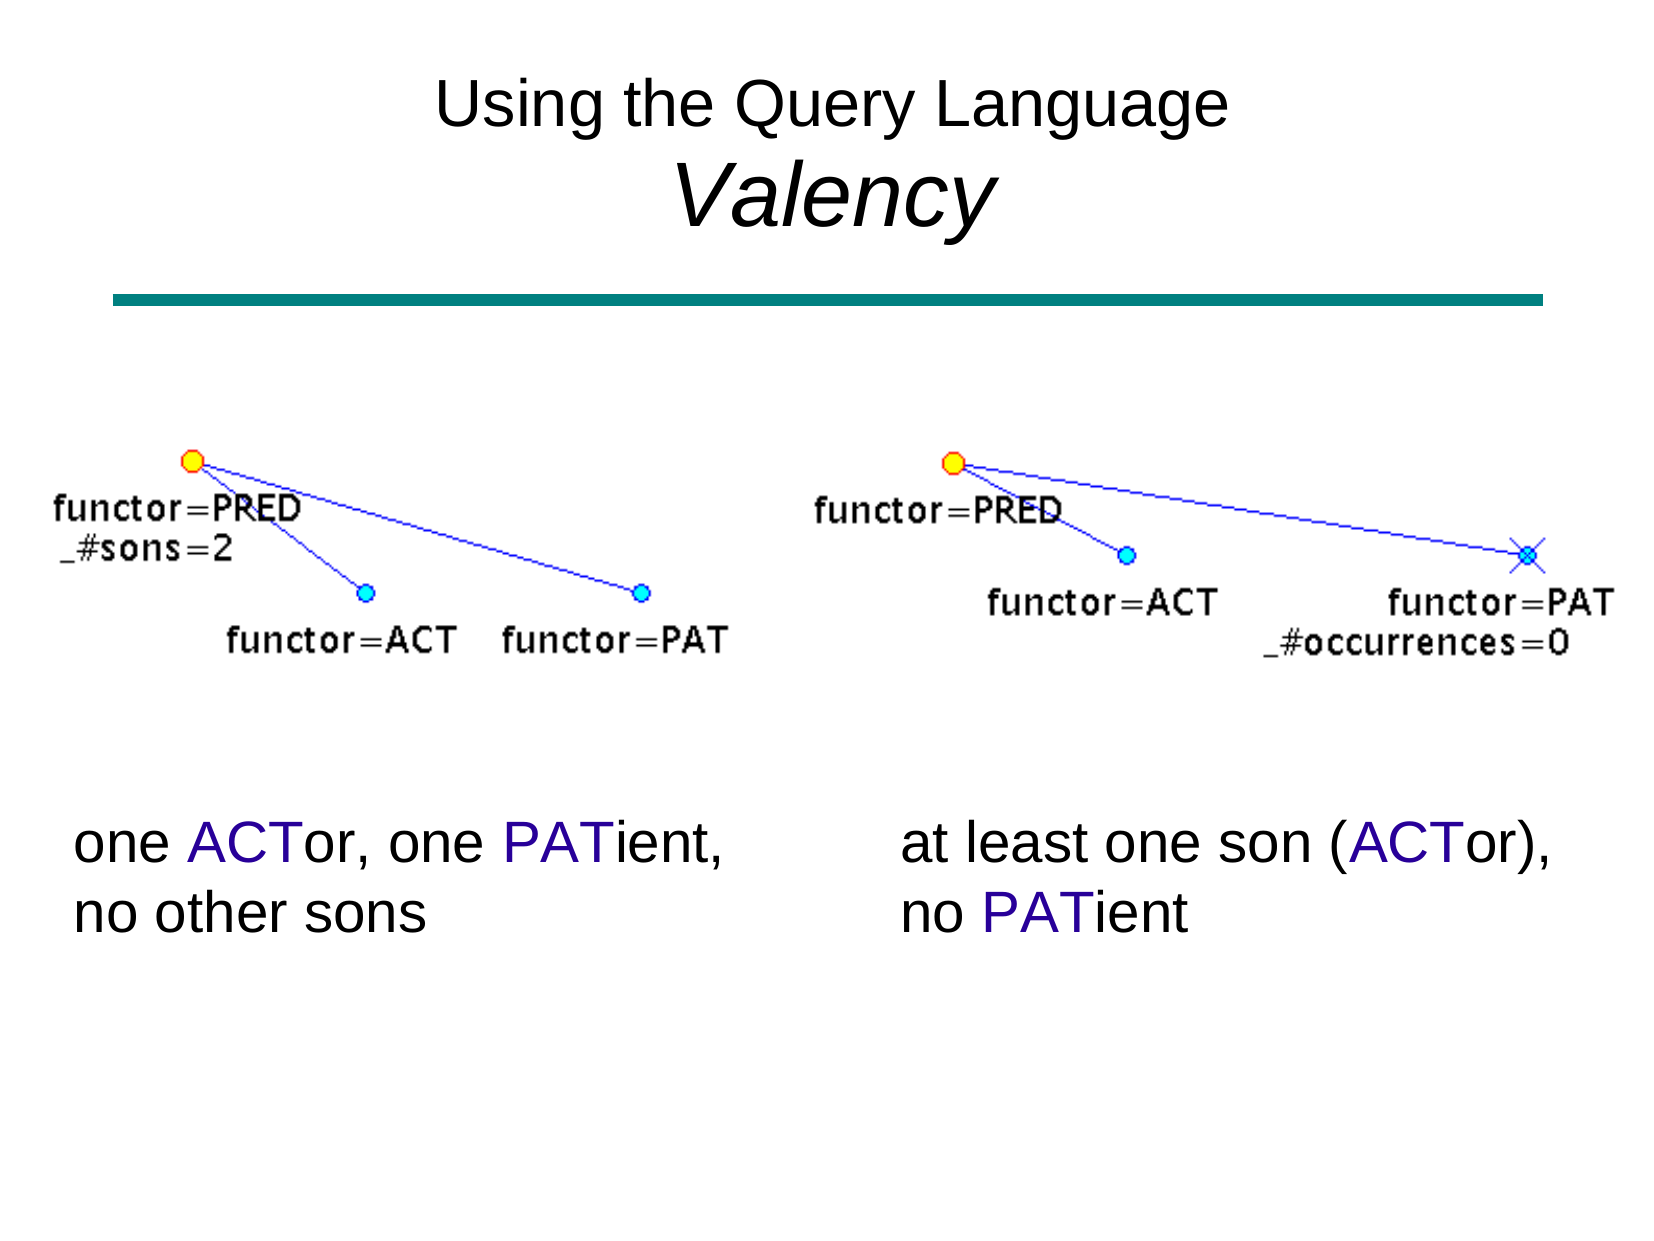

# Using the Query Language Valency
one ACTor, one PATient,
no other sons
at least one son (ACTor),
no PATient